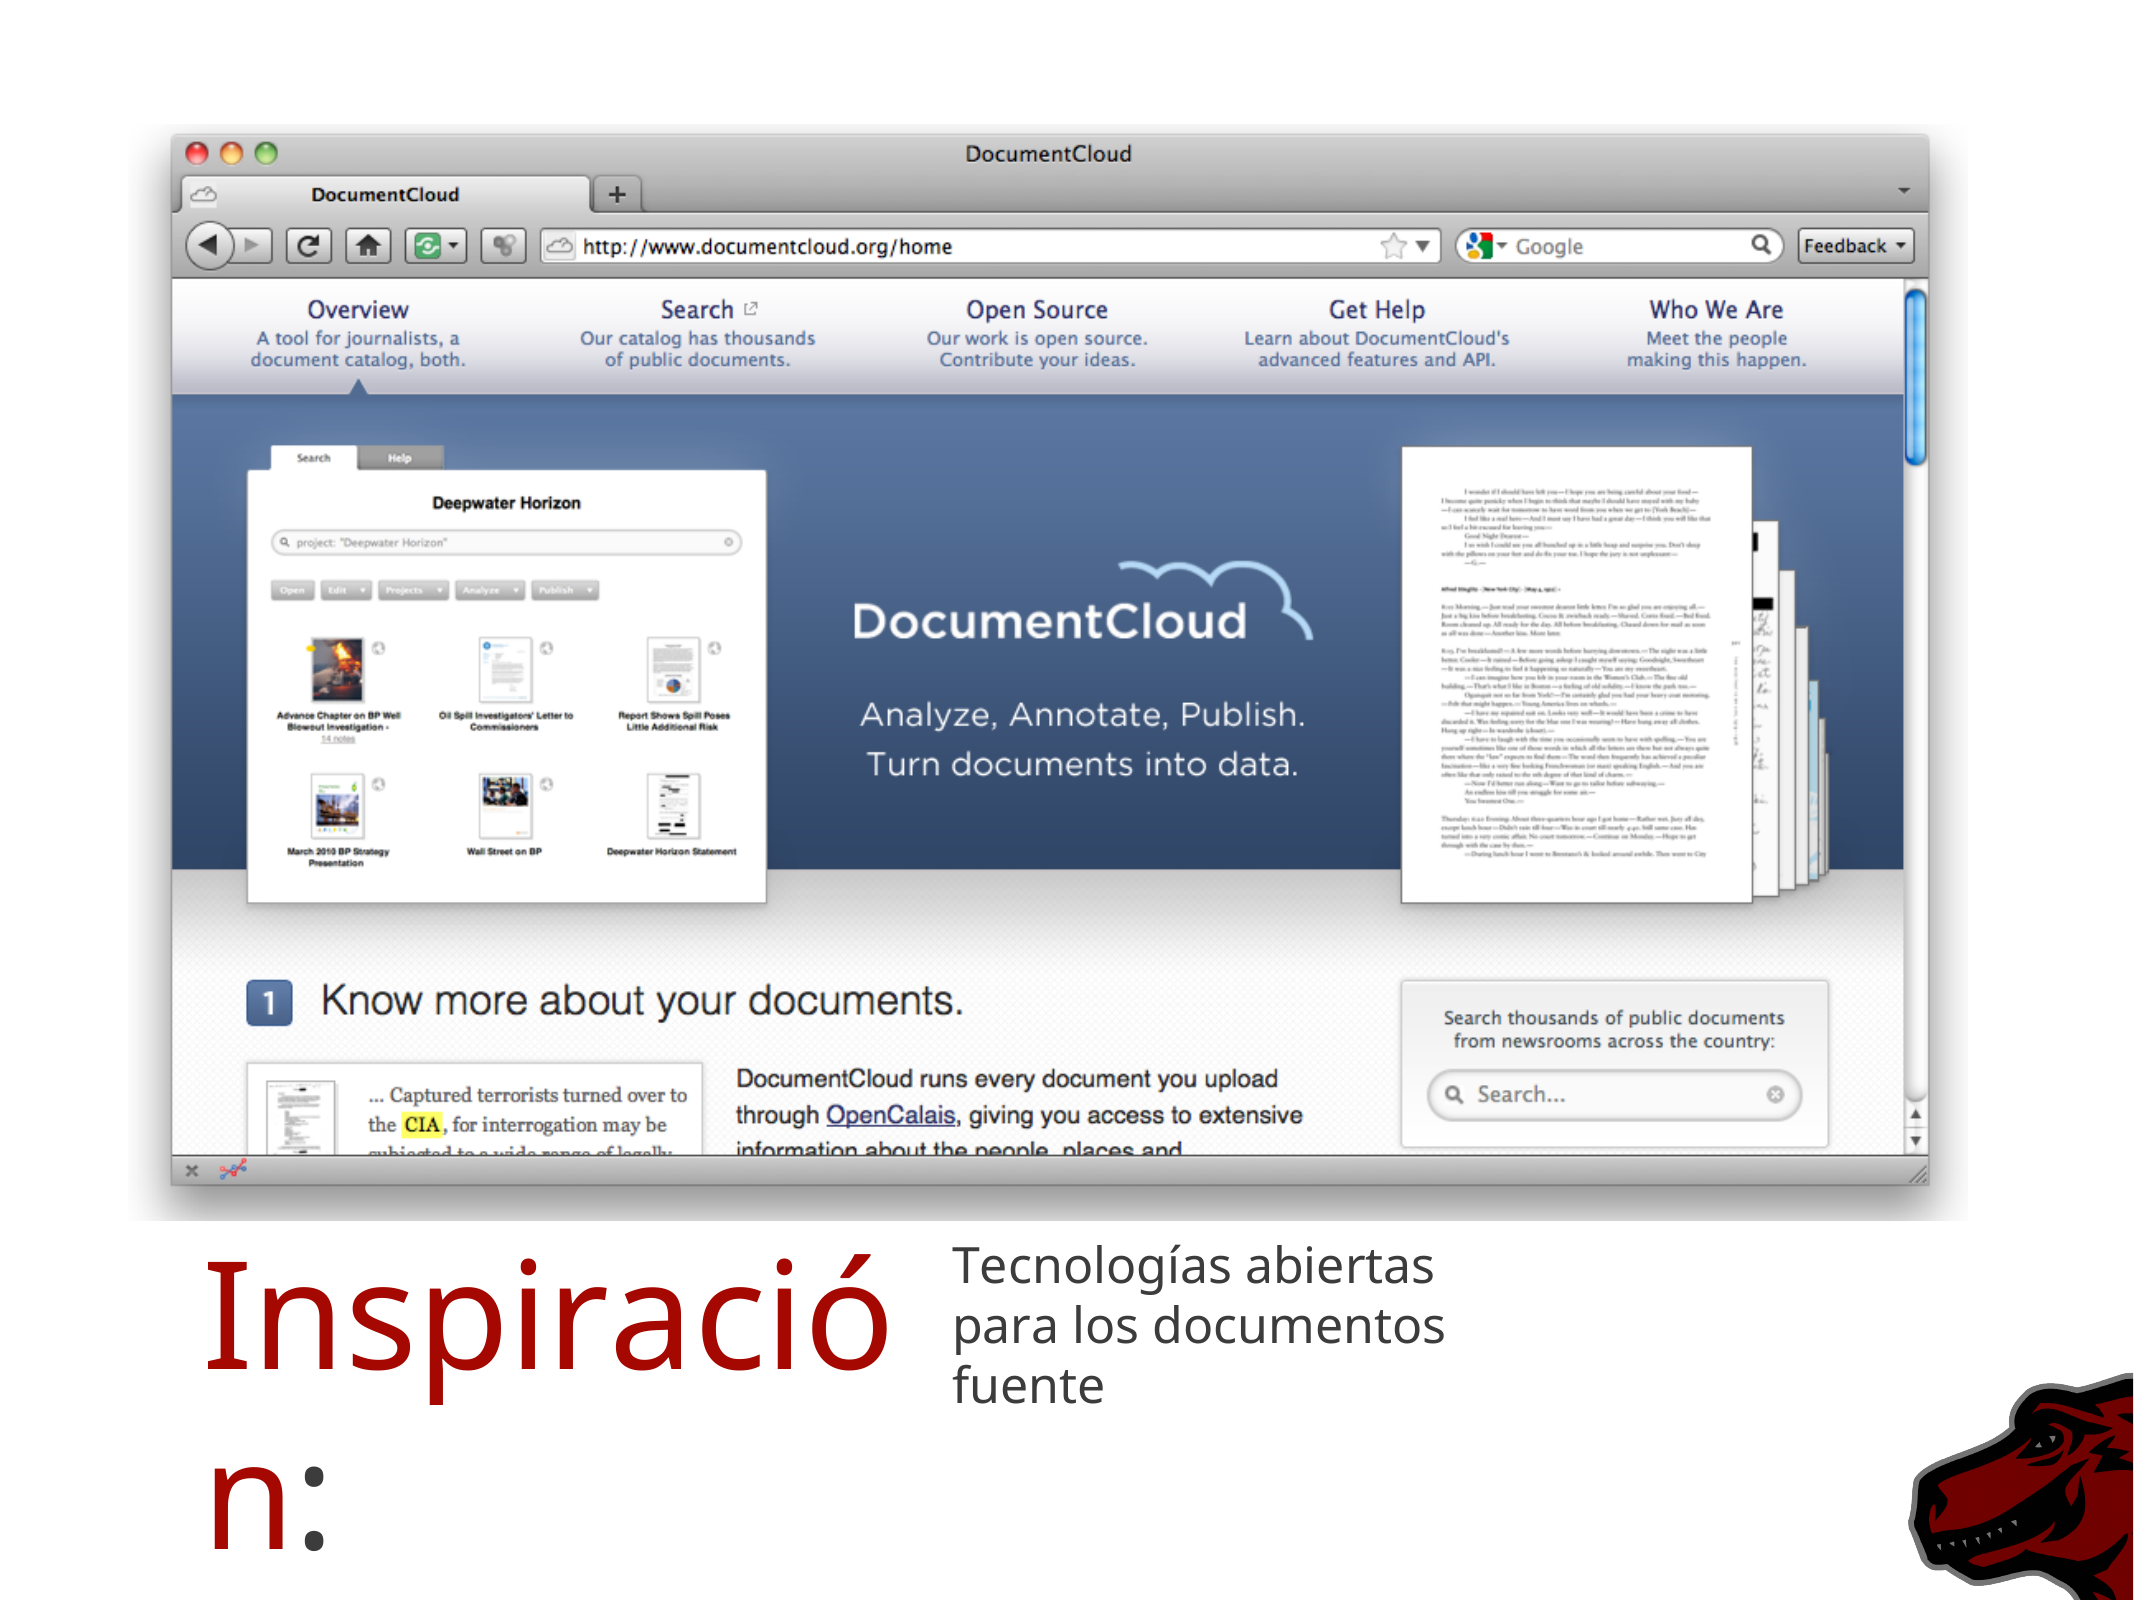

Inspiración:
Tecnologías abiertas para los documentos fuente